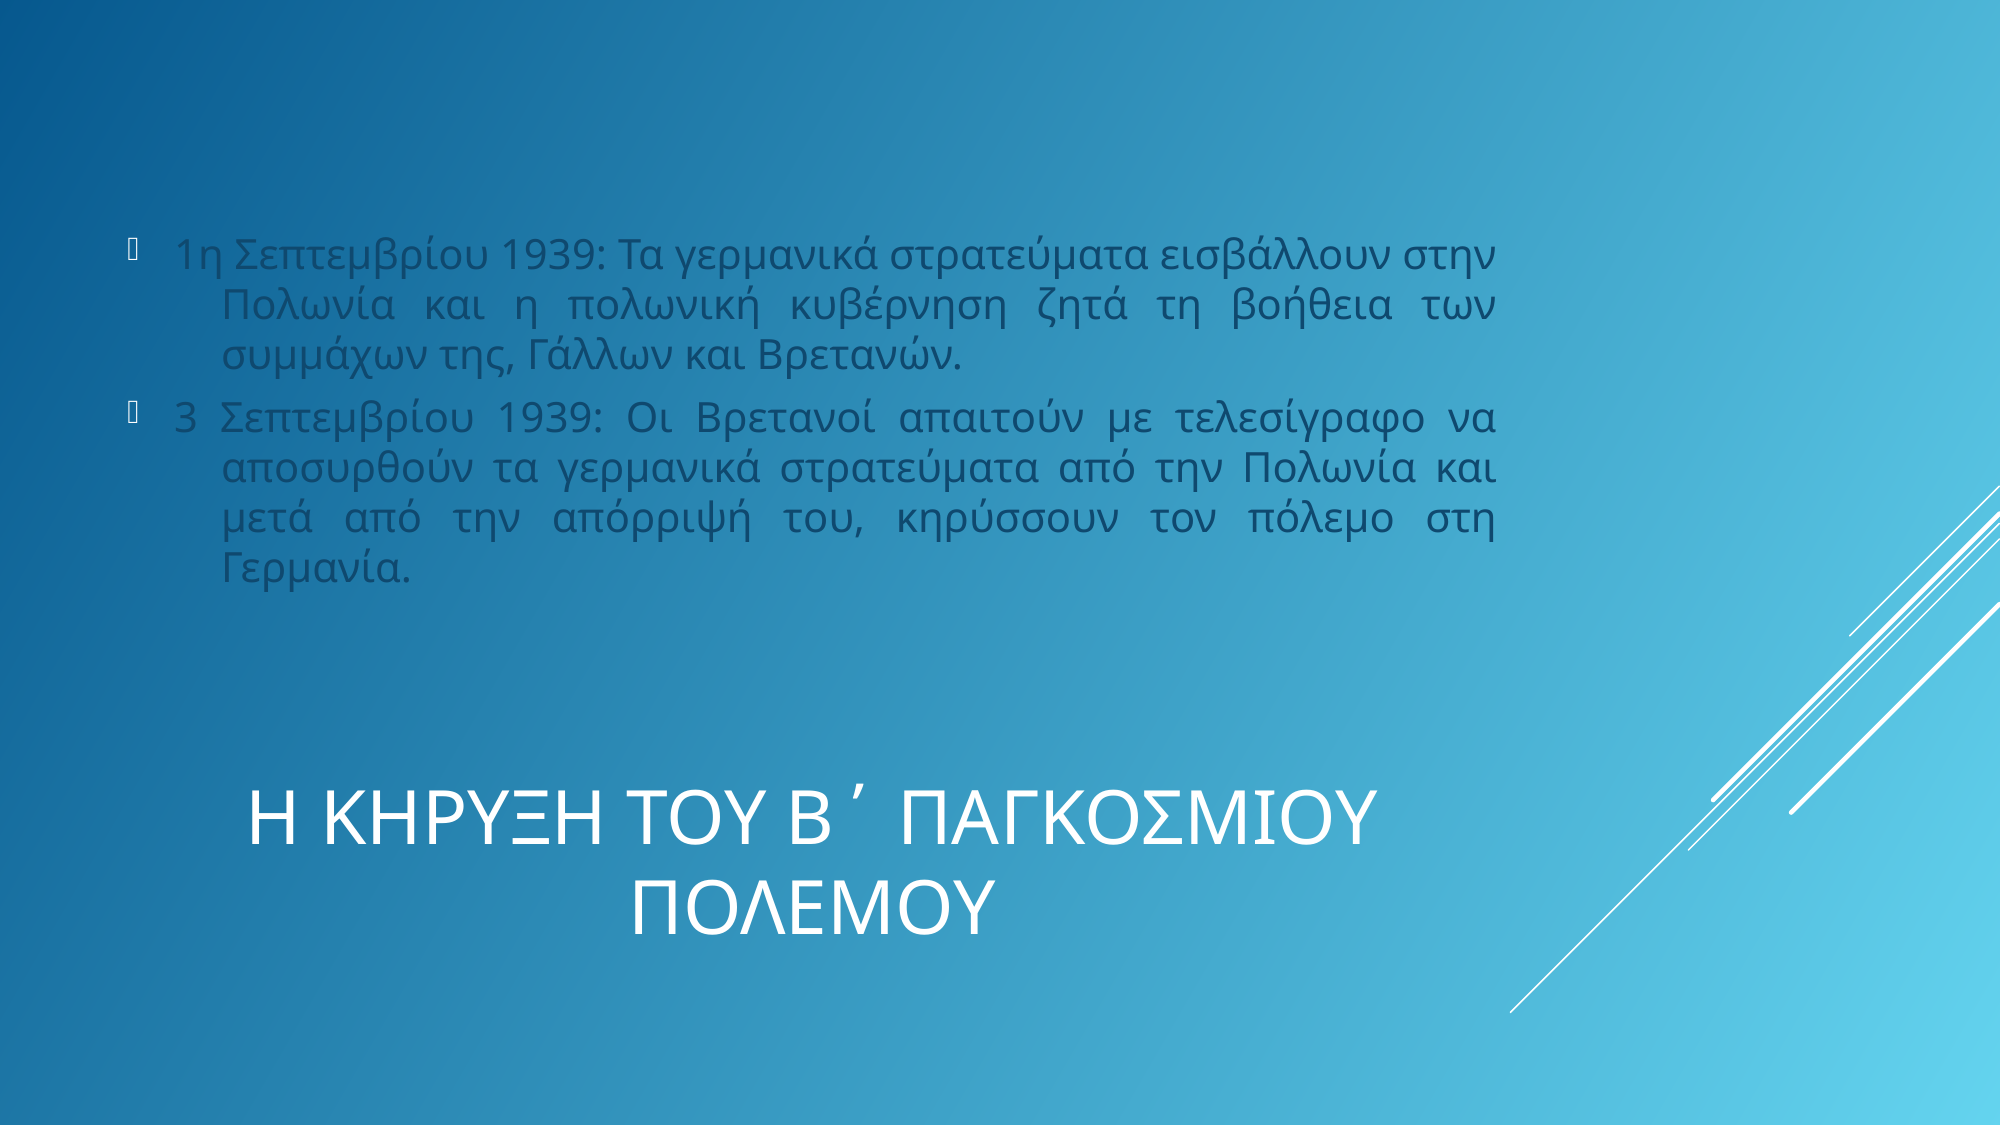

1η Σεπτεμβρίου 1939: Τα γερμανικά στρατεύματα εισβάλλουν στην Πολωνία και η πολωνική κυβέρνηση ζητά τη βοήθεια των συμμάχων της, Γάλλων και Βρετανών.
3 Σεπτεμβρίου 1939: Οι Βρετανοί απαιτούν με τελεσίγραφο να αποσυρθούν τα γερμανικά στρατεύματα από την Πολωνία και μετά από την απόρριψή του, κηρύσσουν τον πόλεμο στη Γερμανία.
# Η κηρυξη του Β΄ Παγκοσμιου Πολεμου